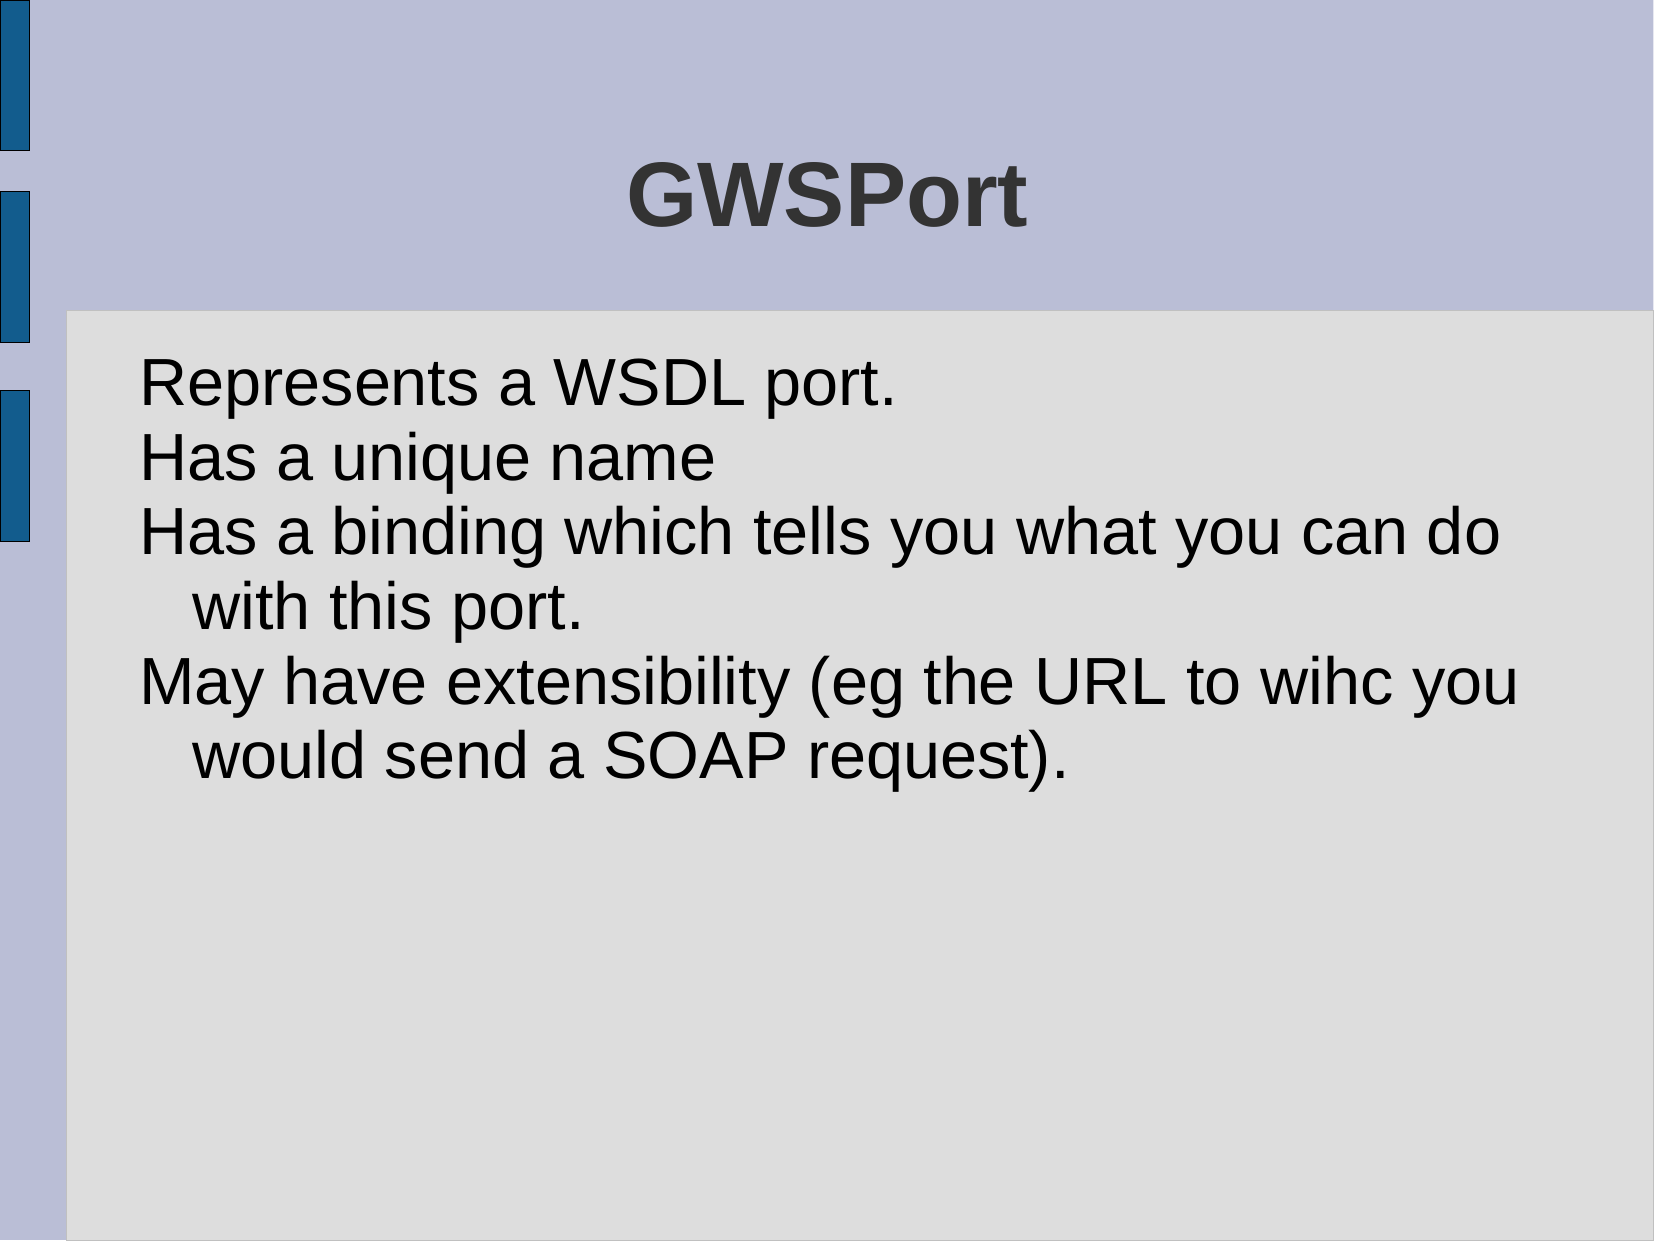

# GWSPort
Represents a WSDL port.
Has a unique name
Has a binding which tells you what you can do with this port.
May have extensibility (eg the URL to wihc you would send a SOAP request).